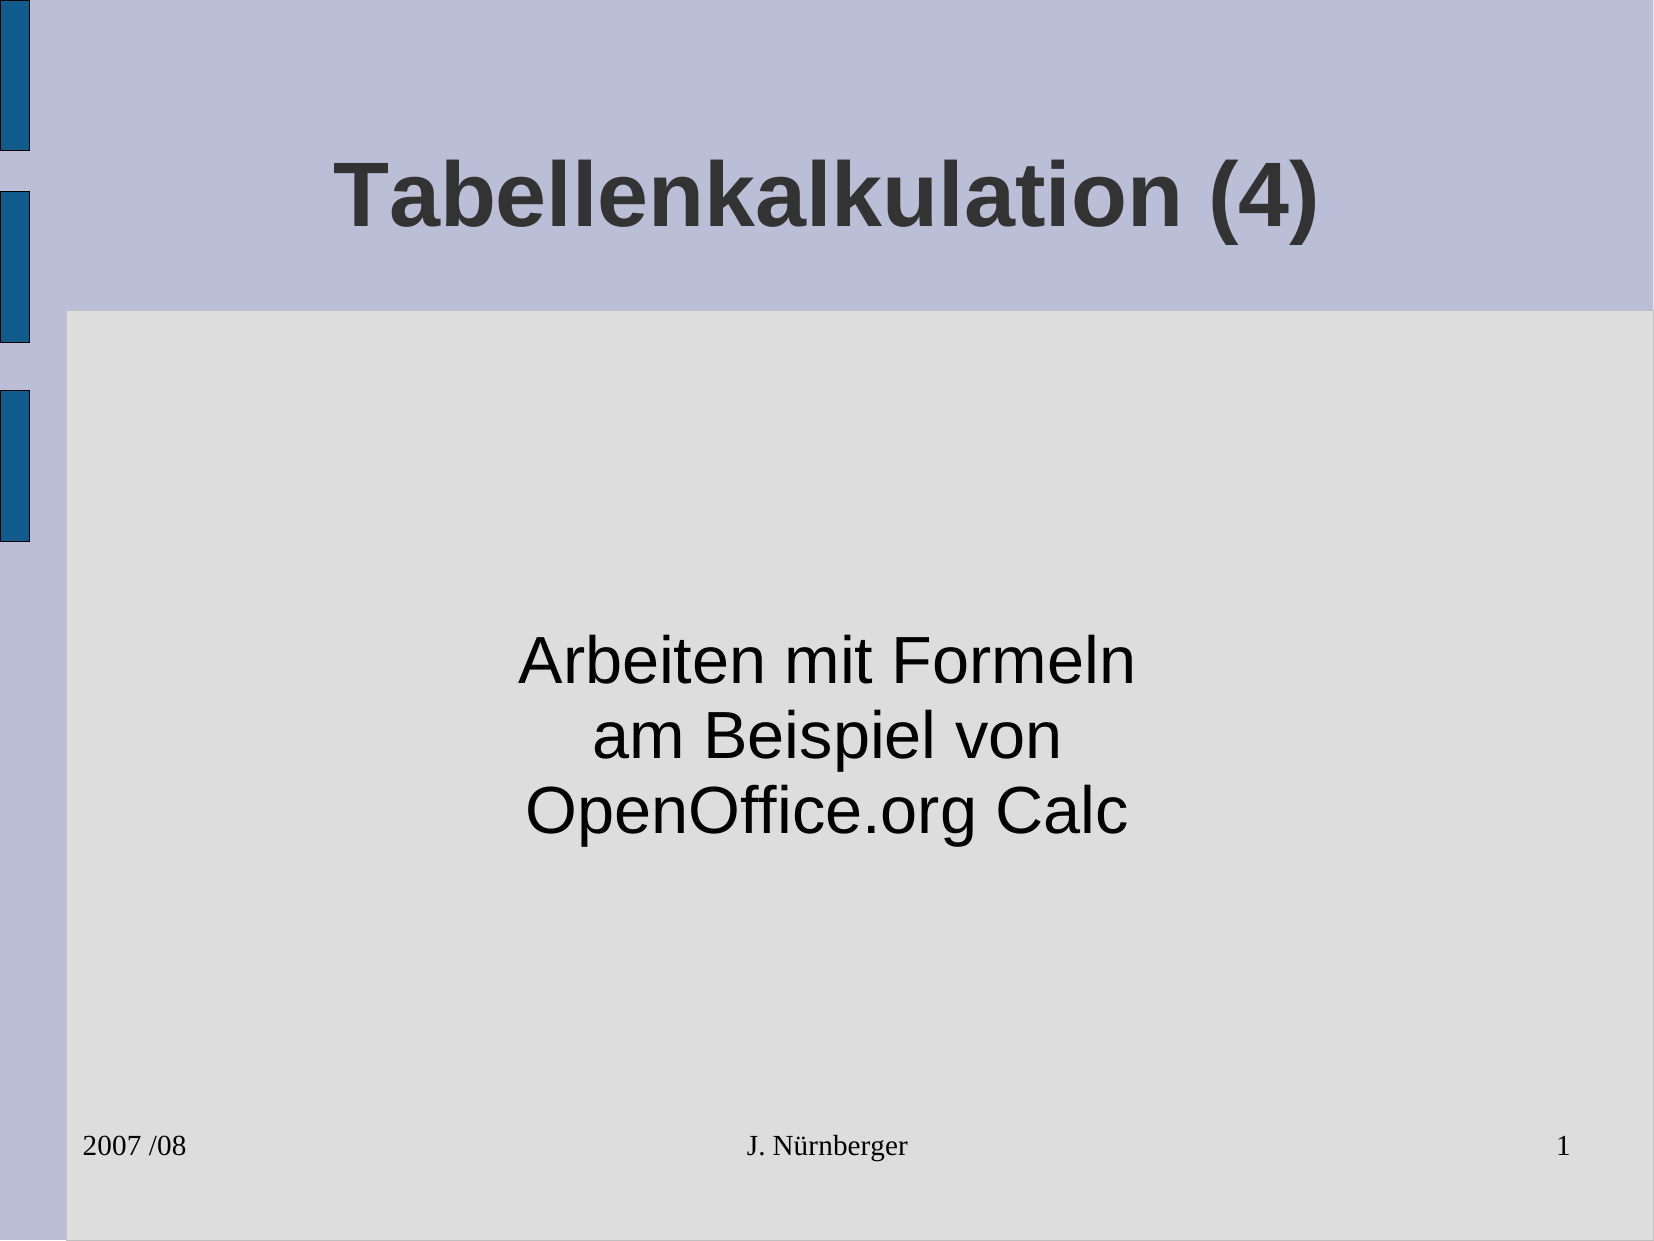

# Tabellenkalkulation (4)
Arbeiten mit Formeln
am Beispiel von
OpenOffice.org Calc
2007 /08
J. Nürnberger
1